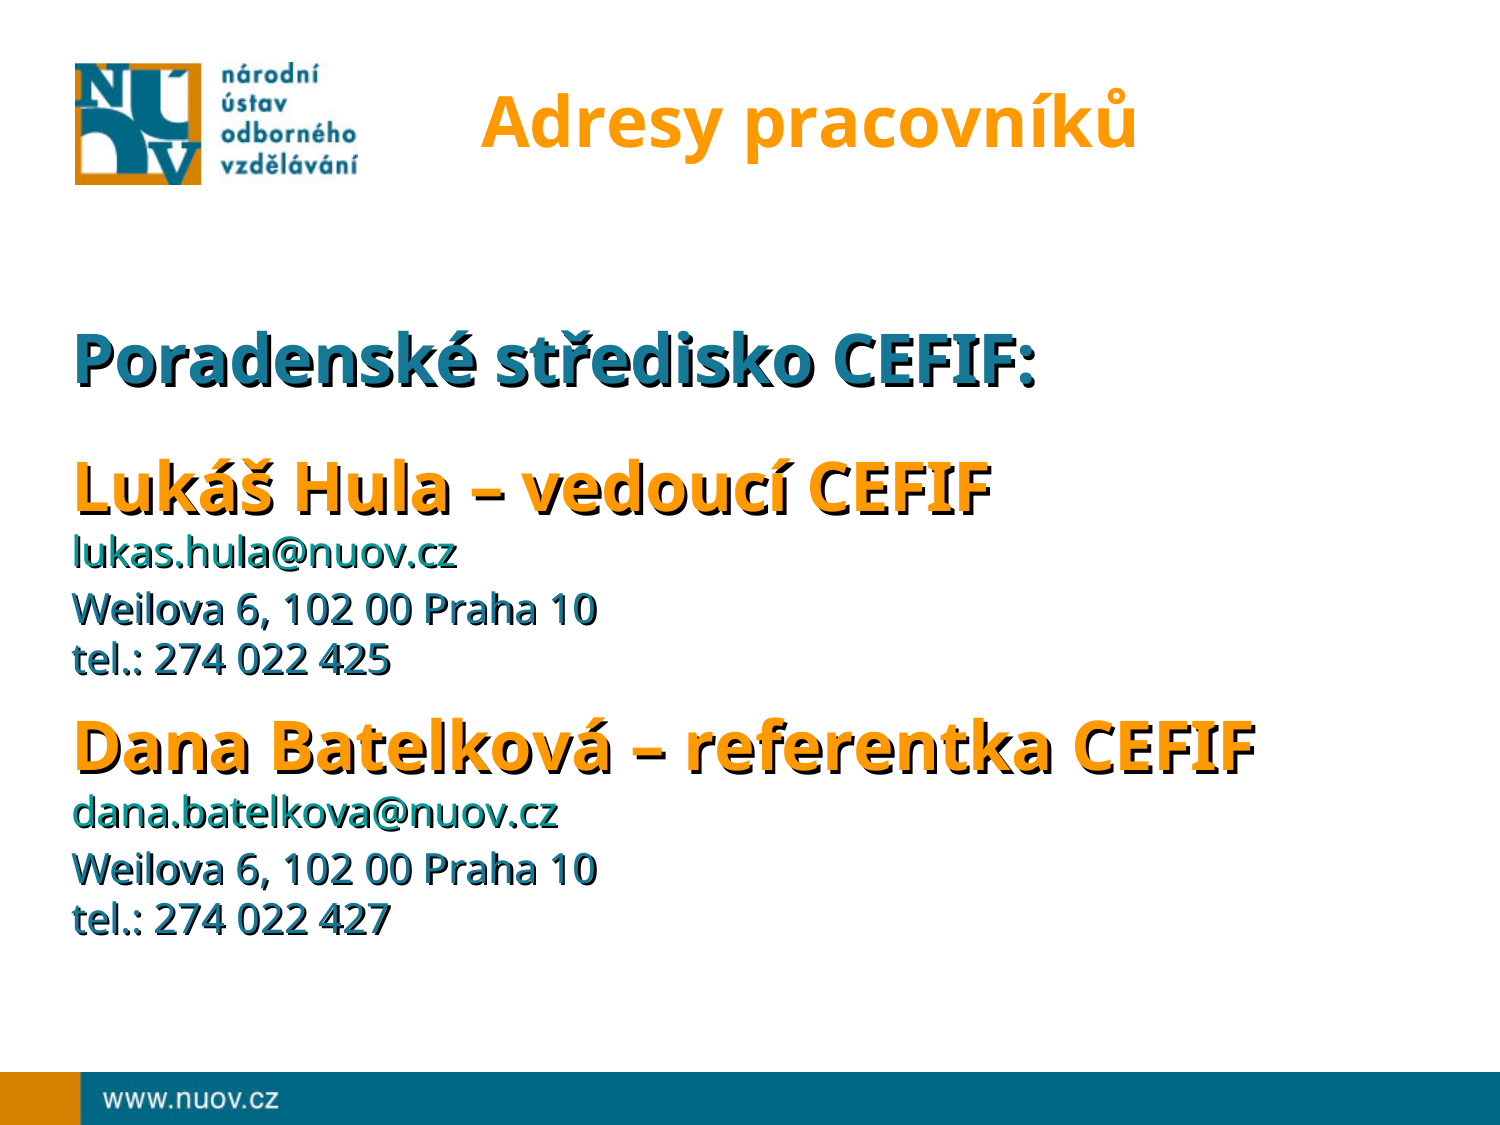

# Adresy pracovníků
Poradenské středisko CEFIF:
Lukáš Hula – vedoucí CEFIF
lukas.hula@nuov.cz
Weilova 6, 102 00 Praha 10
tel.: 274 022 425
Dana Batelková – referentka CEFIF
dana.batelkova@nuov.cz
Weilova 6, 102 00 Praha 10
tel.: 274 022 427